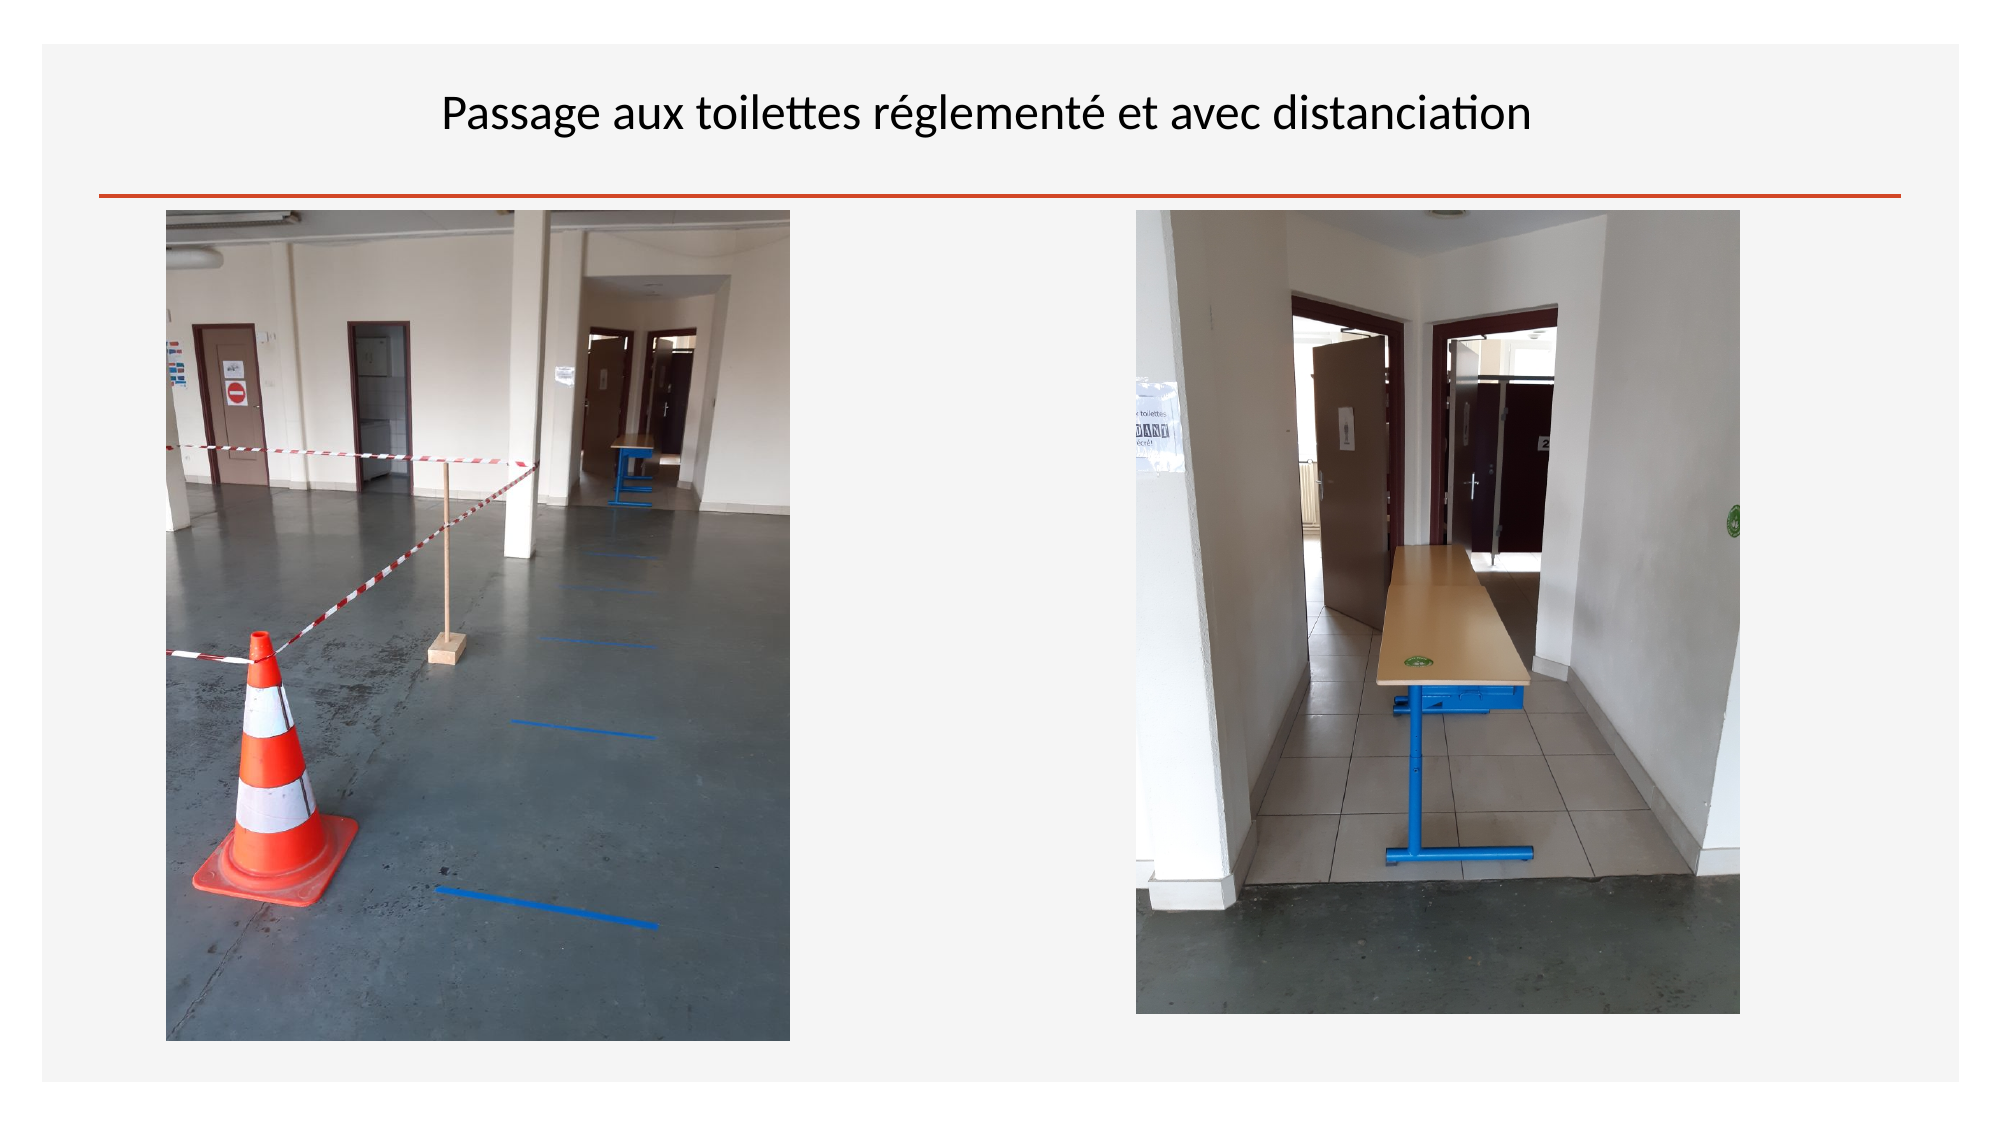

Passage aux toilettes réglementé et avec distanciation